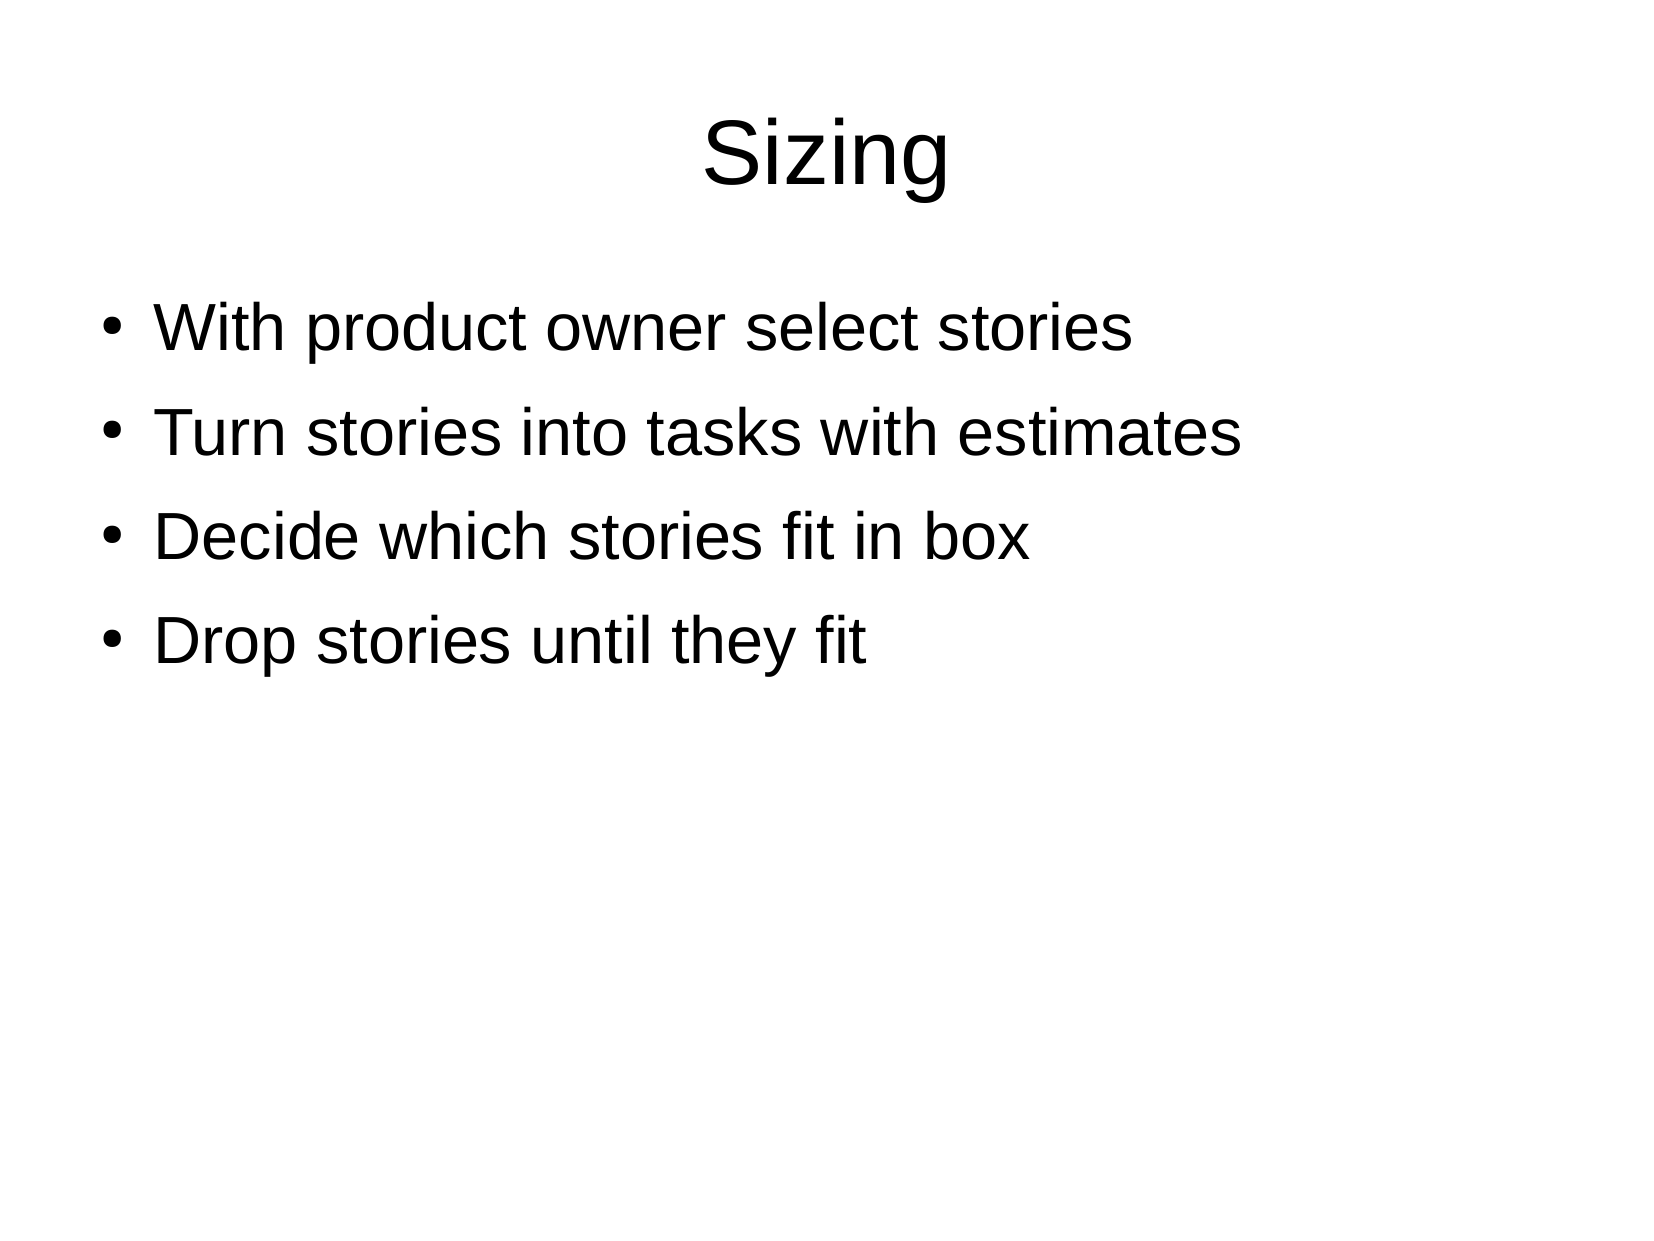

# Sizing
With product owner select stories
Turn stories into tasks with estimates
Decide which stories fit in box
Drop stories until they fit